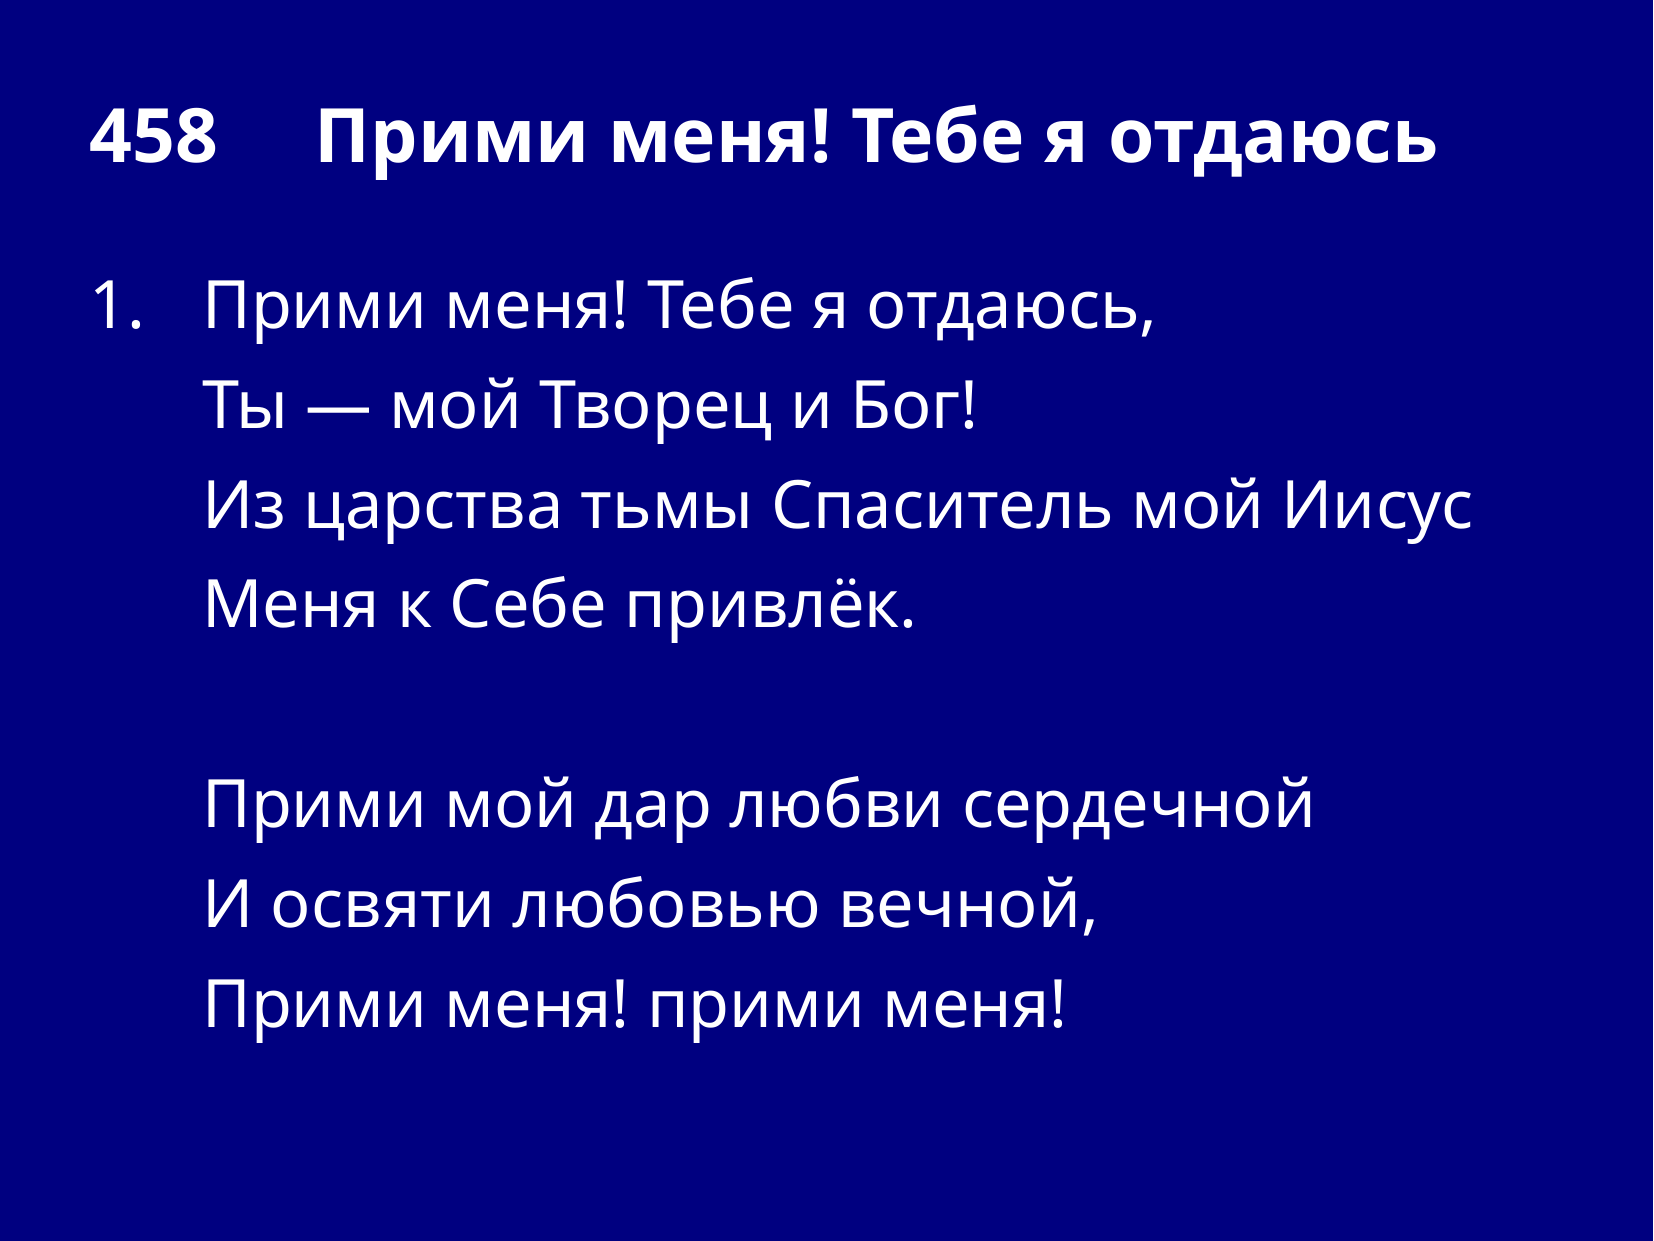

458	Прими меня! Тебе я отдаюсь
1.	Прими меня! Тебе я отдаюсь,
	Ты — мой Творец и Бог!
	Из царства тьмы Спаситель мой Иисус
	Меня к Себе привлёк.
	Прими мой дар любви сердечной
	И освяти любовью вечной,
	Прими меня! прими меня!